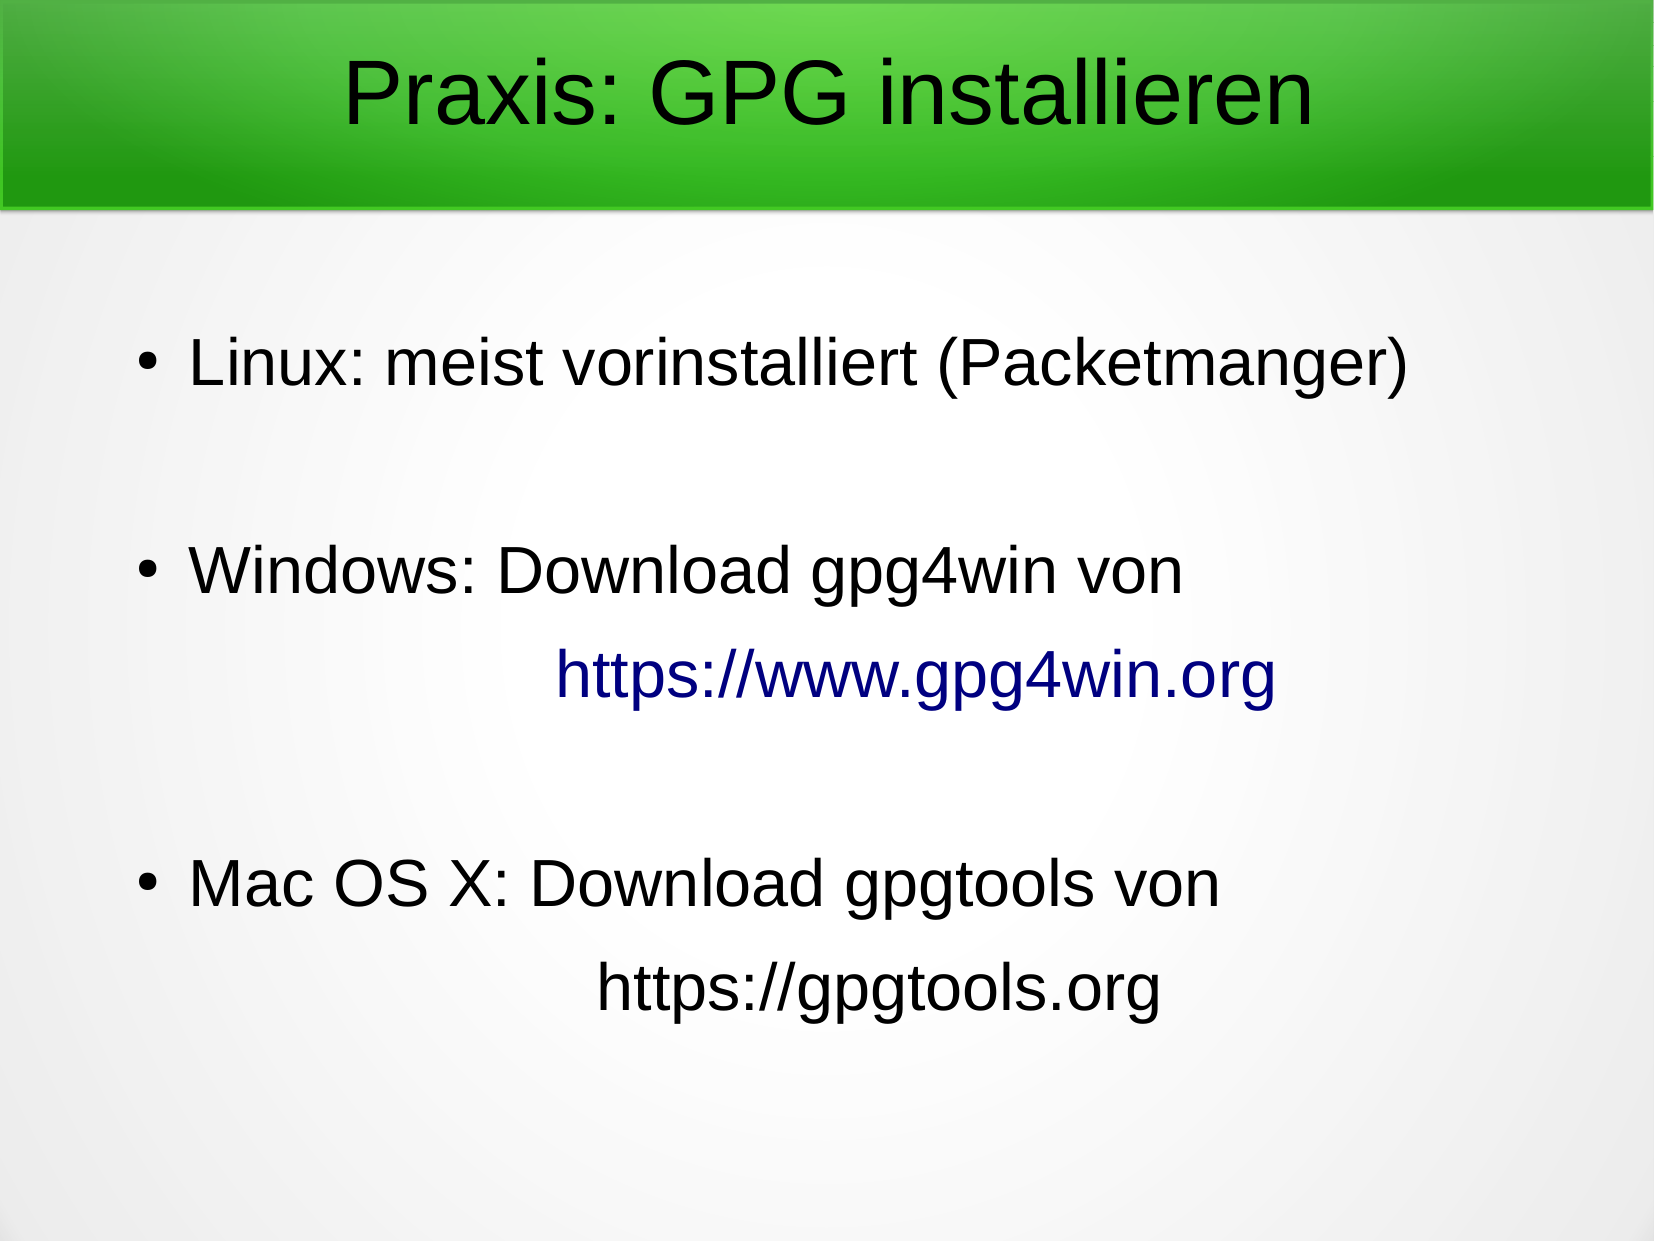

# Praxis: GPG installieren
Linux: meist vorinstalliert (Packetmanger)
Windows: Download gpg4win von
	https://www.gpg4win.org
Mac OS X: Download gpgtools von
https://gpgtools.org